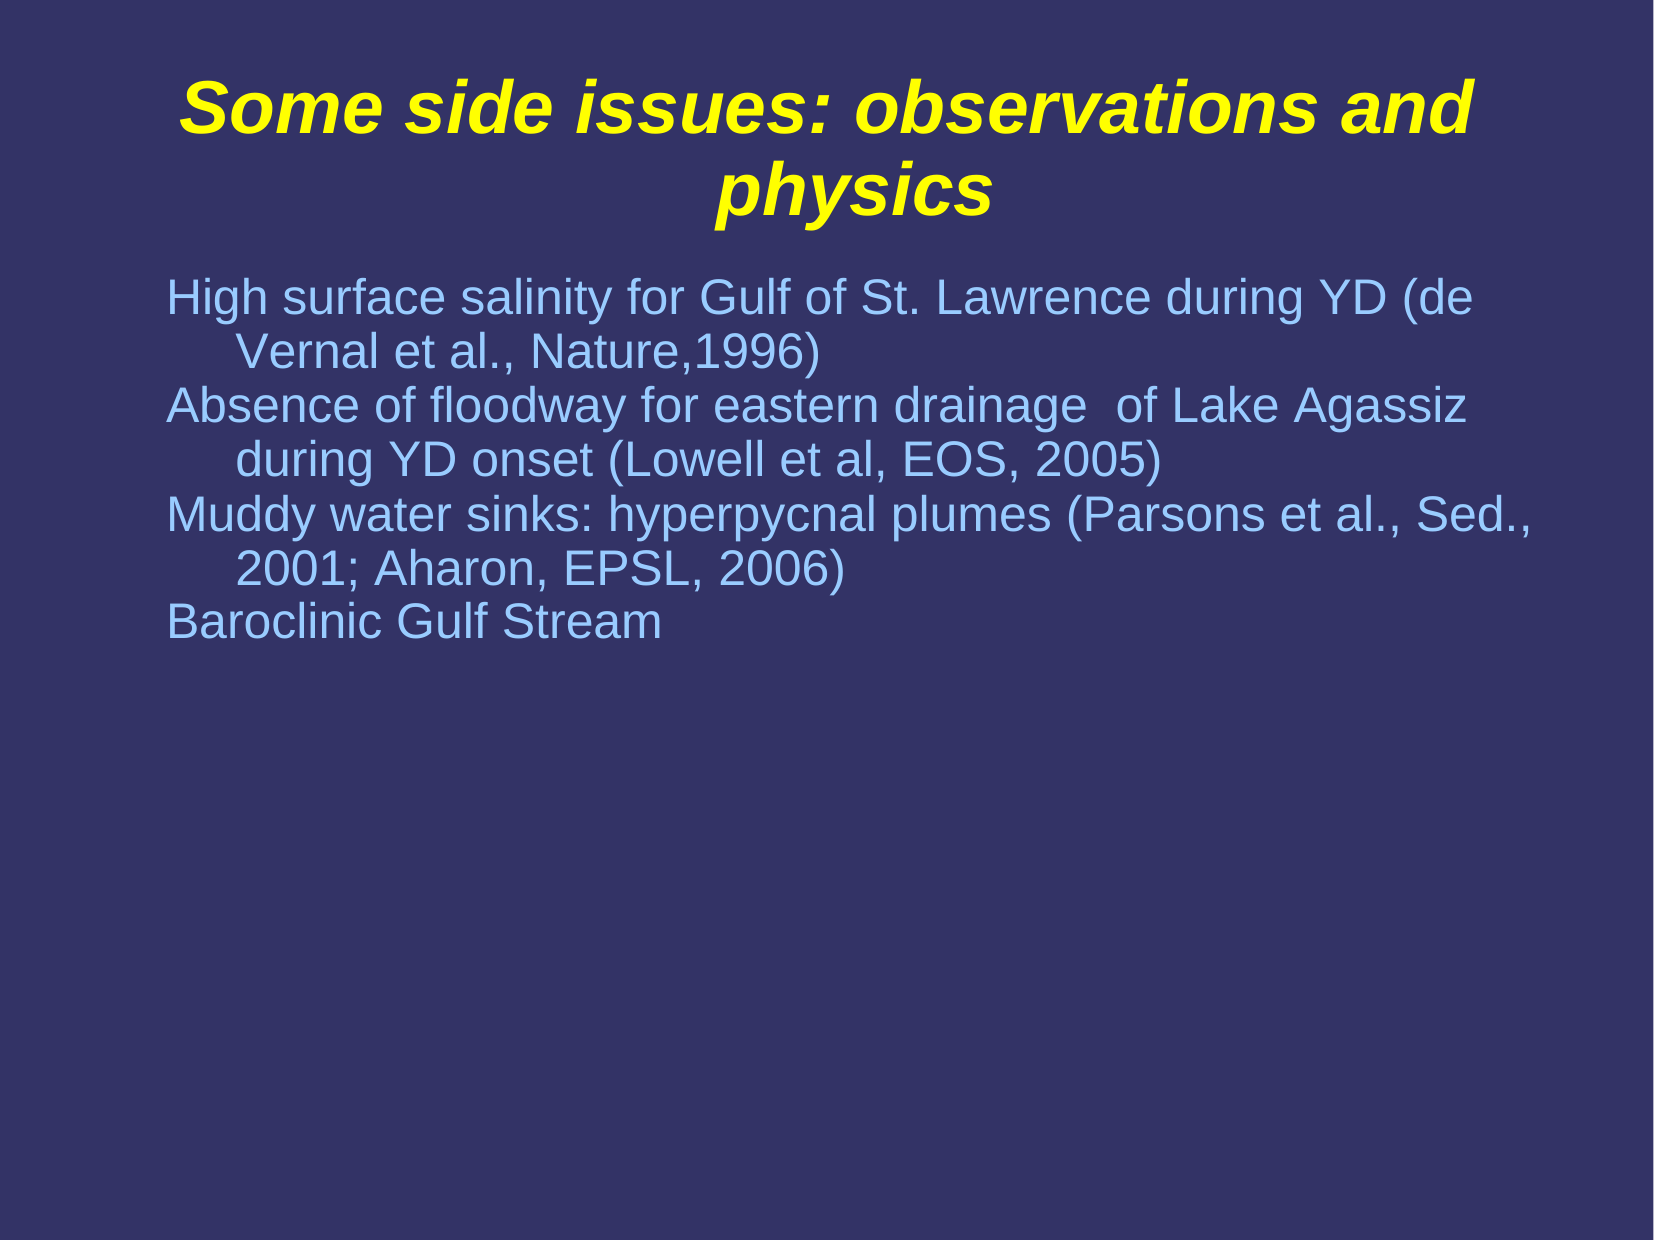

# Some side issues: observations and physics
High surface salinity for Gulf of St. Lawrence during YD (de Vernal et al., Nature,1996)
Absence of floodway for eastern drainage of Lake Agassiz during YD onset (Lowell et al, EOS, 2005)
Muddy water sinks: hyperpycnal plumes (Parsons et al., Sed., 2001; Aharon, EPSL, 2006)
Baroclinic Gulf Stream